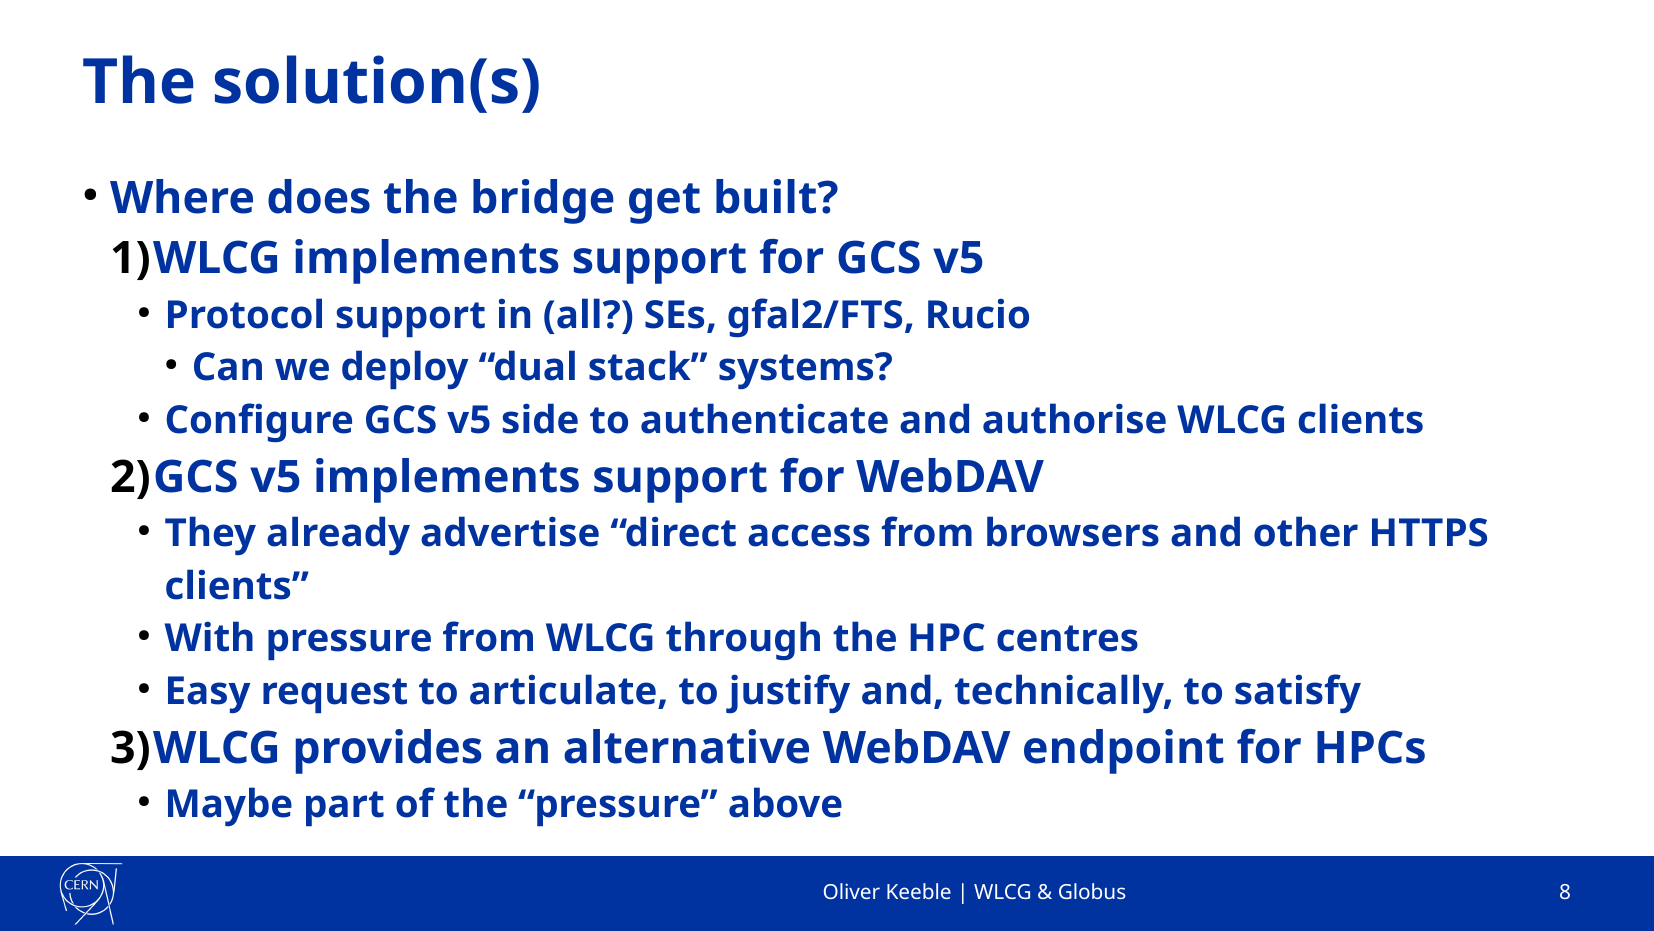

# The solution(s)
Where does the bridge get built?
 WLCG implements support for GCS v5
Protocol support in (all?) SEs, gfal2/FTS, Rucio
Can we deploy “dual stack” systems?
Configure GCS v5 side to authenticate and authorise WLCG clients
 GCS v5 implements support for WebDAV
They already advertise “direct access from browsers and other HTTPS clients”
With pressure from WLCG through the HPC centres
Easy request to articulate, to justify and, technically, to satisfy
 WLCG provides an alternative WebDAV endpoint for HPCs
Maybe part of the “pressure” above
Oliver Keeble | WLCG & Globus
8